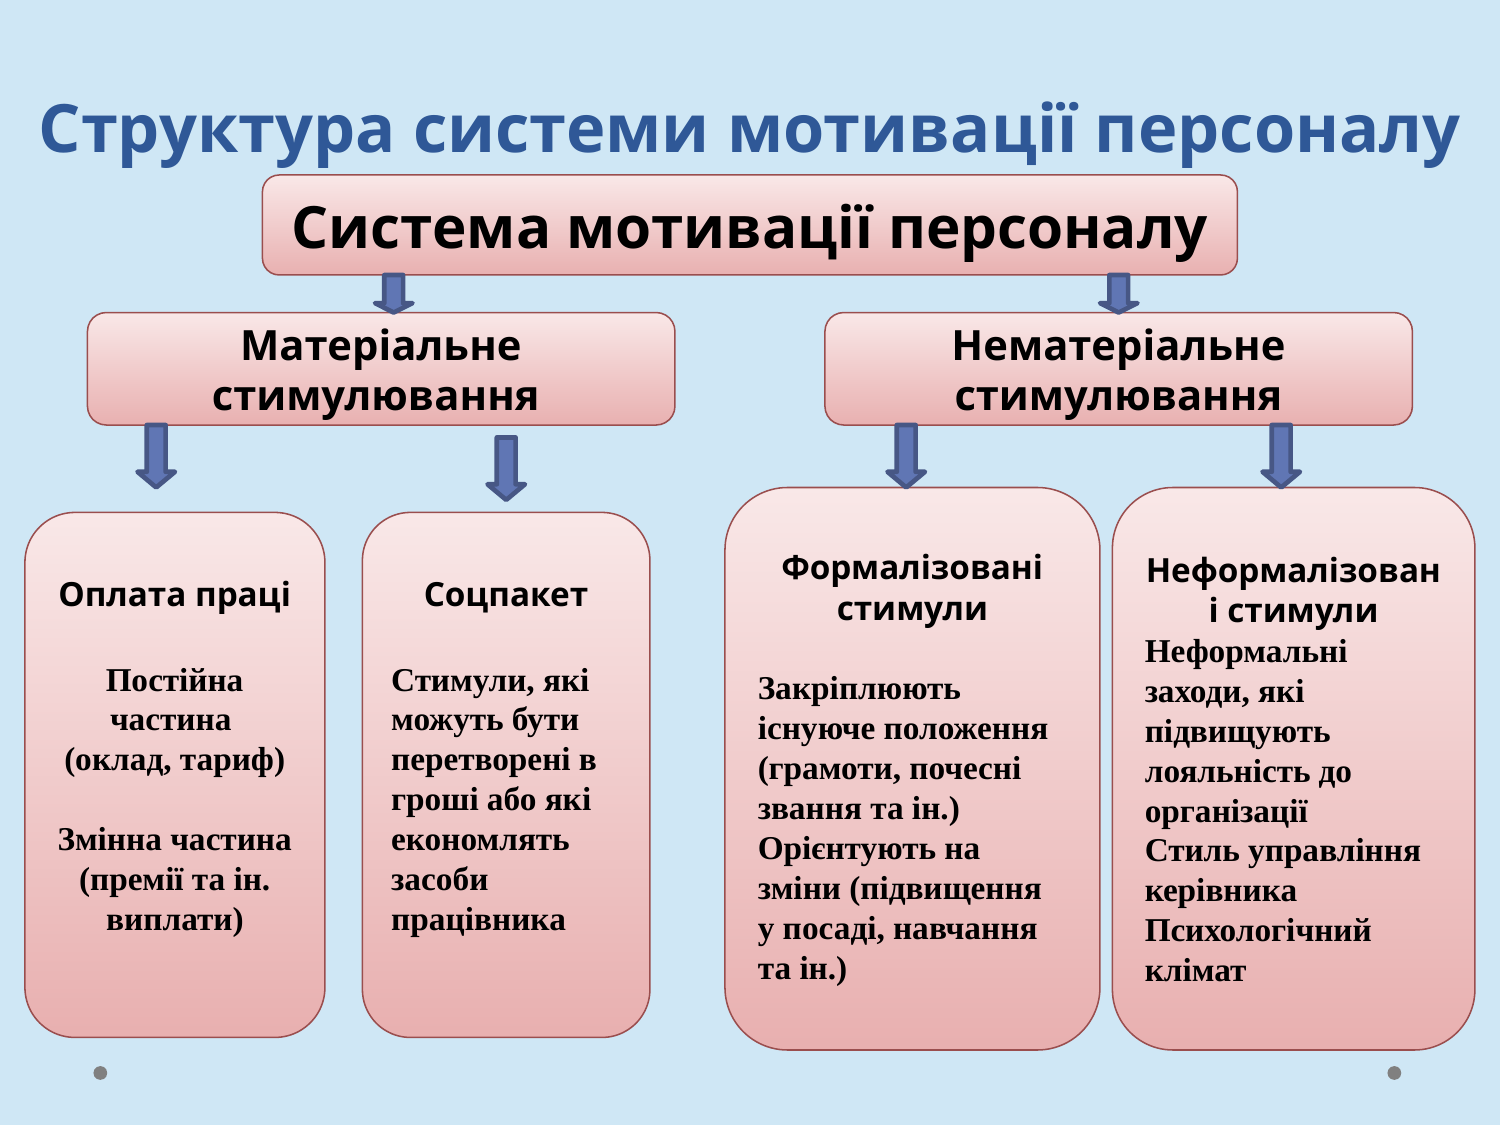

# Структура системи мотивації персоналу
Система мотивації персоналу
Матеріальне стимулювання
Нематеріальне стимулювання
Формалізовані стимули
Закріплюють існуюче положення (грамоти, почесні звання та ін.)
Орієнтують на зміни (підвищення у посаді, навчання та ін.)
Неформалізовані стимули
Неформальні заходи, які підвищують лояльність до організації
Стиль управління керівника
Психологічний клімат
Оплата праці
Постійна частина
(оклад, тариф)
Змінна частина
(премії та ін. виплати)
Соцпакет
Стимули, які можуть бути перетворені в гроші або які економлять засоби працівника